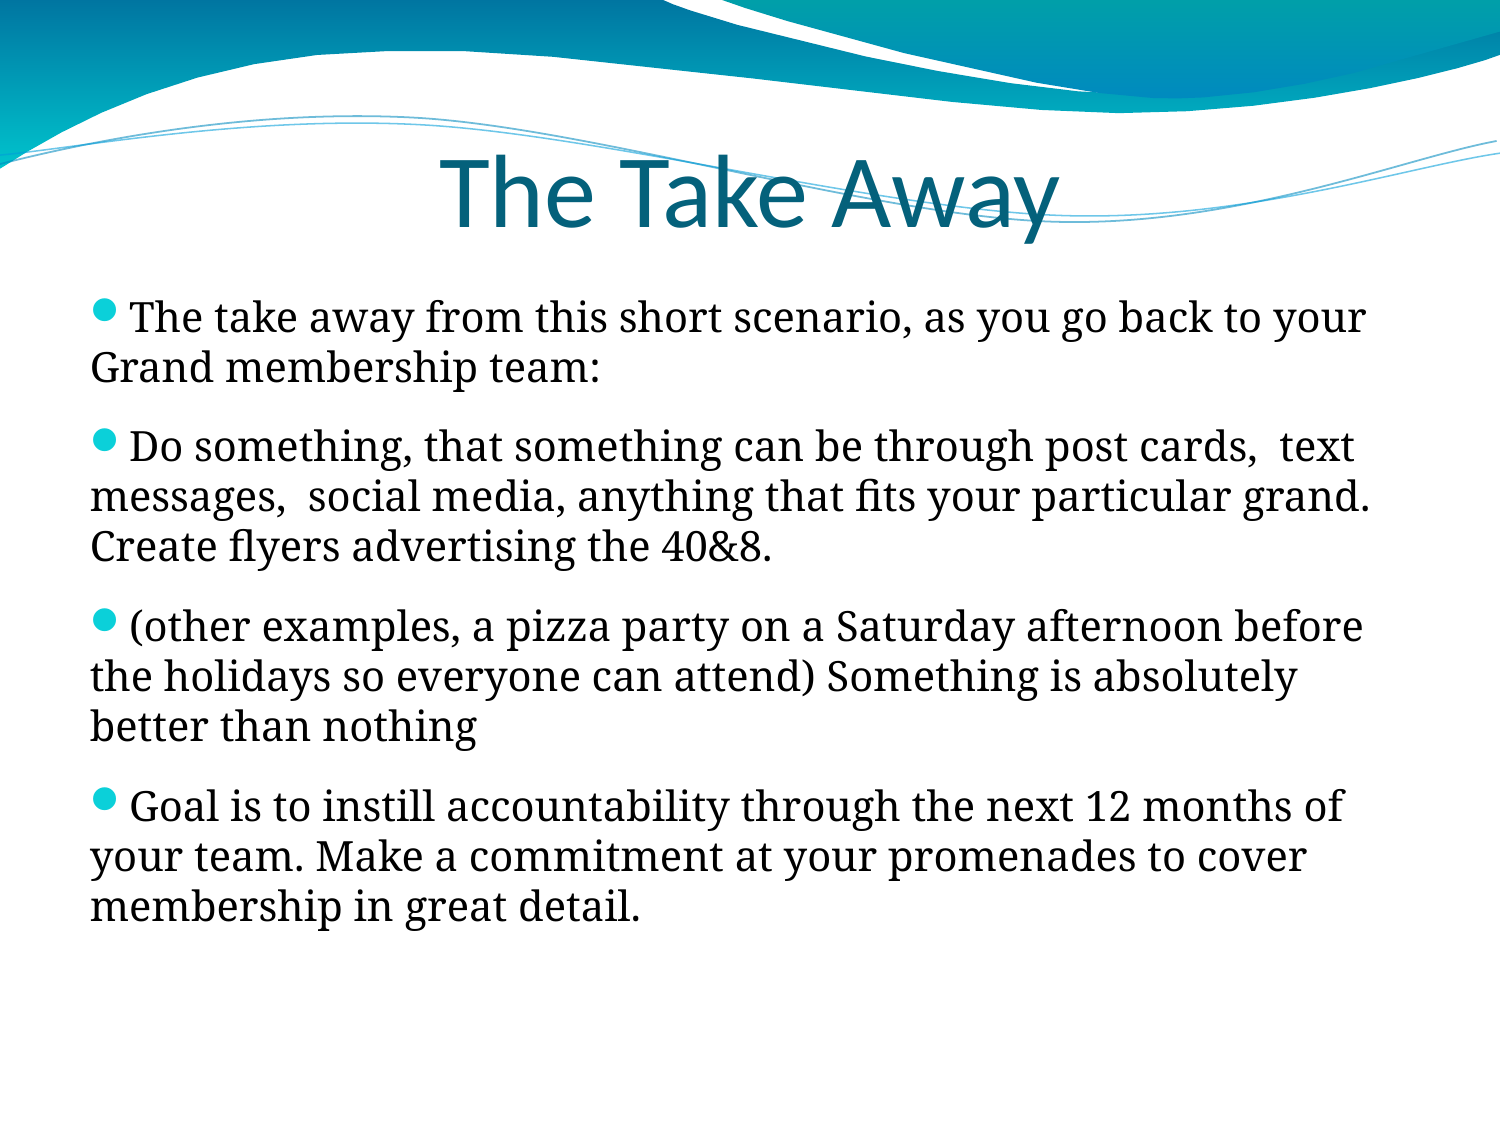

# The Take Away
The take away from this short scenario, as you go back to your Grand membership team:
Do something, that something can be through post cards, text messages, social media, anything that fits your particular grand. Create flyers advertising the 40&8.
(other examples, a pizza party on a Saturday afternoon before the holidays so everyone can attend) Something is absolutely better than nothing
Goal is to instill accountability through the next 12 months of your team. Make a commitment at your promenades to cover membership in great detail.